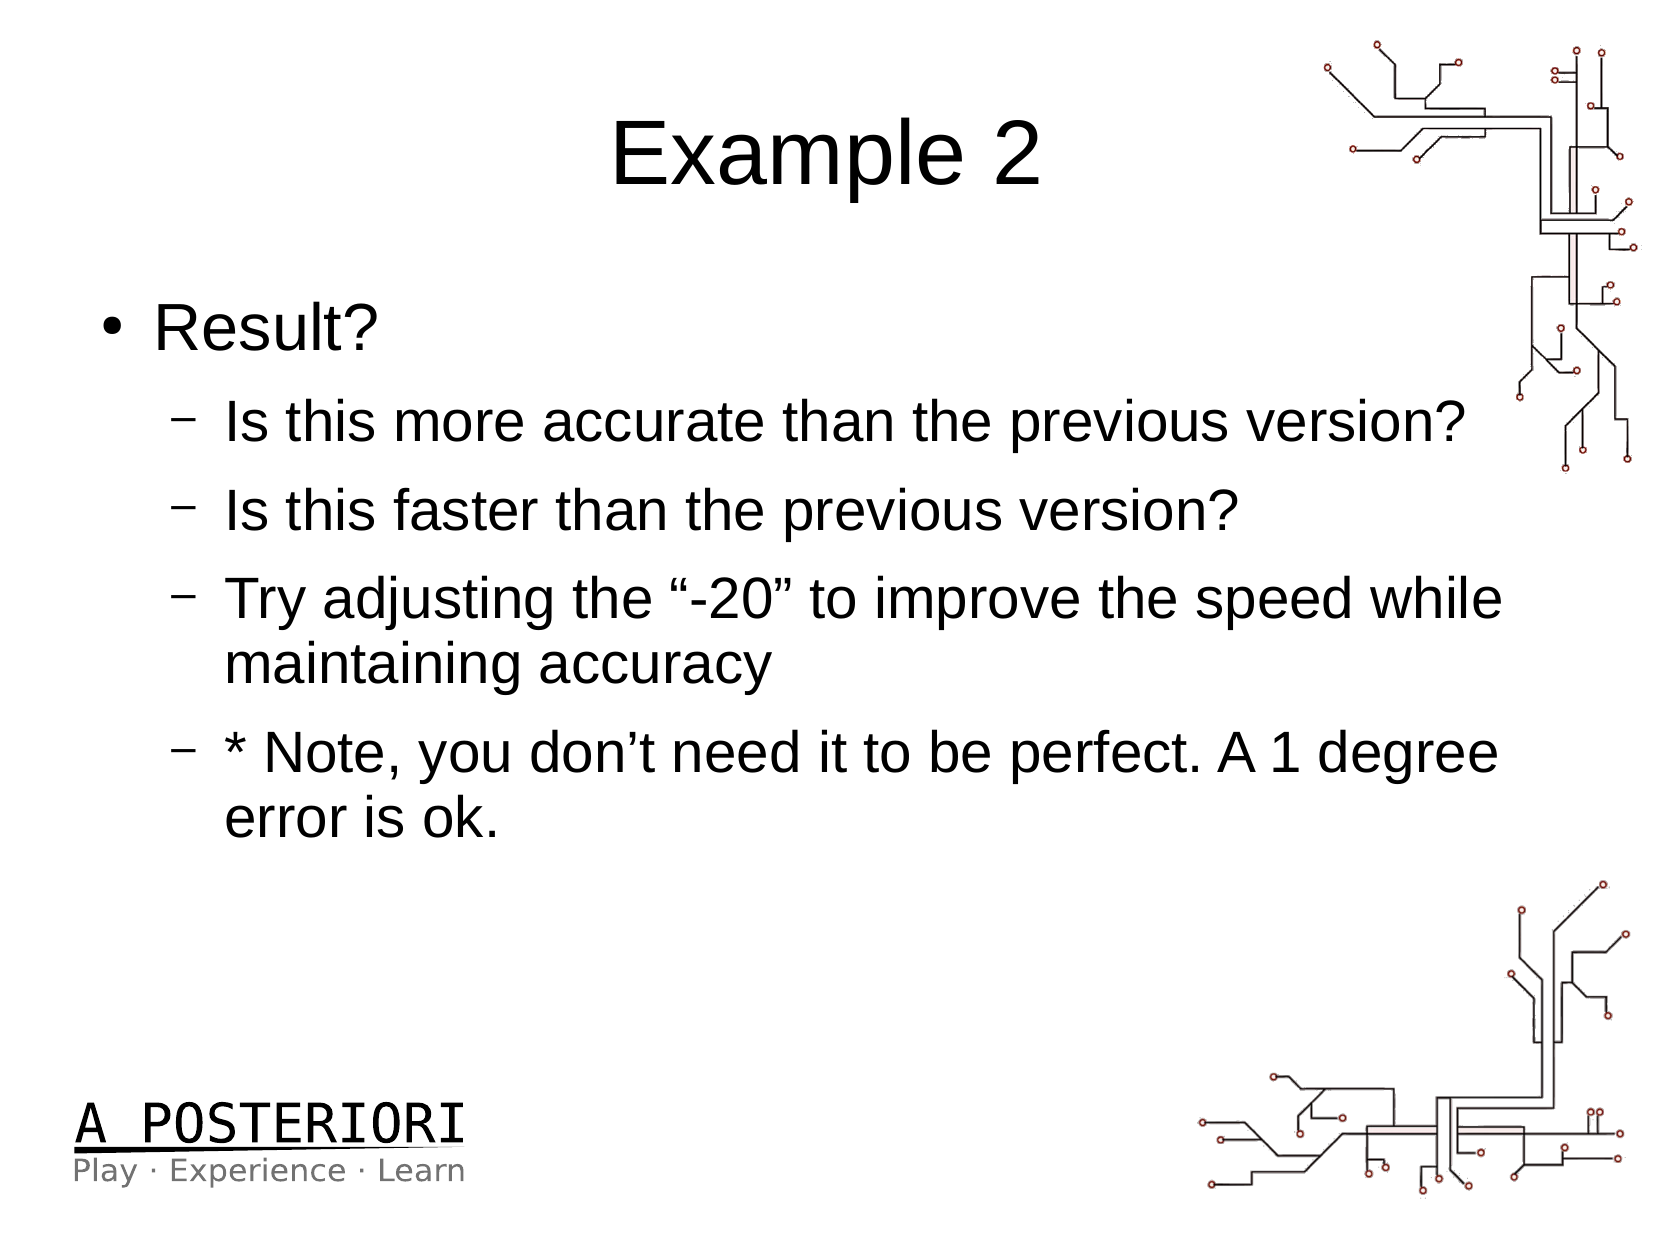

# Example 2
Result?
Is this more accurate than the previous version?
Is this faster than the previous version?
Try adjusting the “-20” to improve the speed while maintaining accuracy
* Note, you don’t need it to be perfect. A 1 degree error is ok.